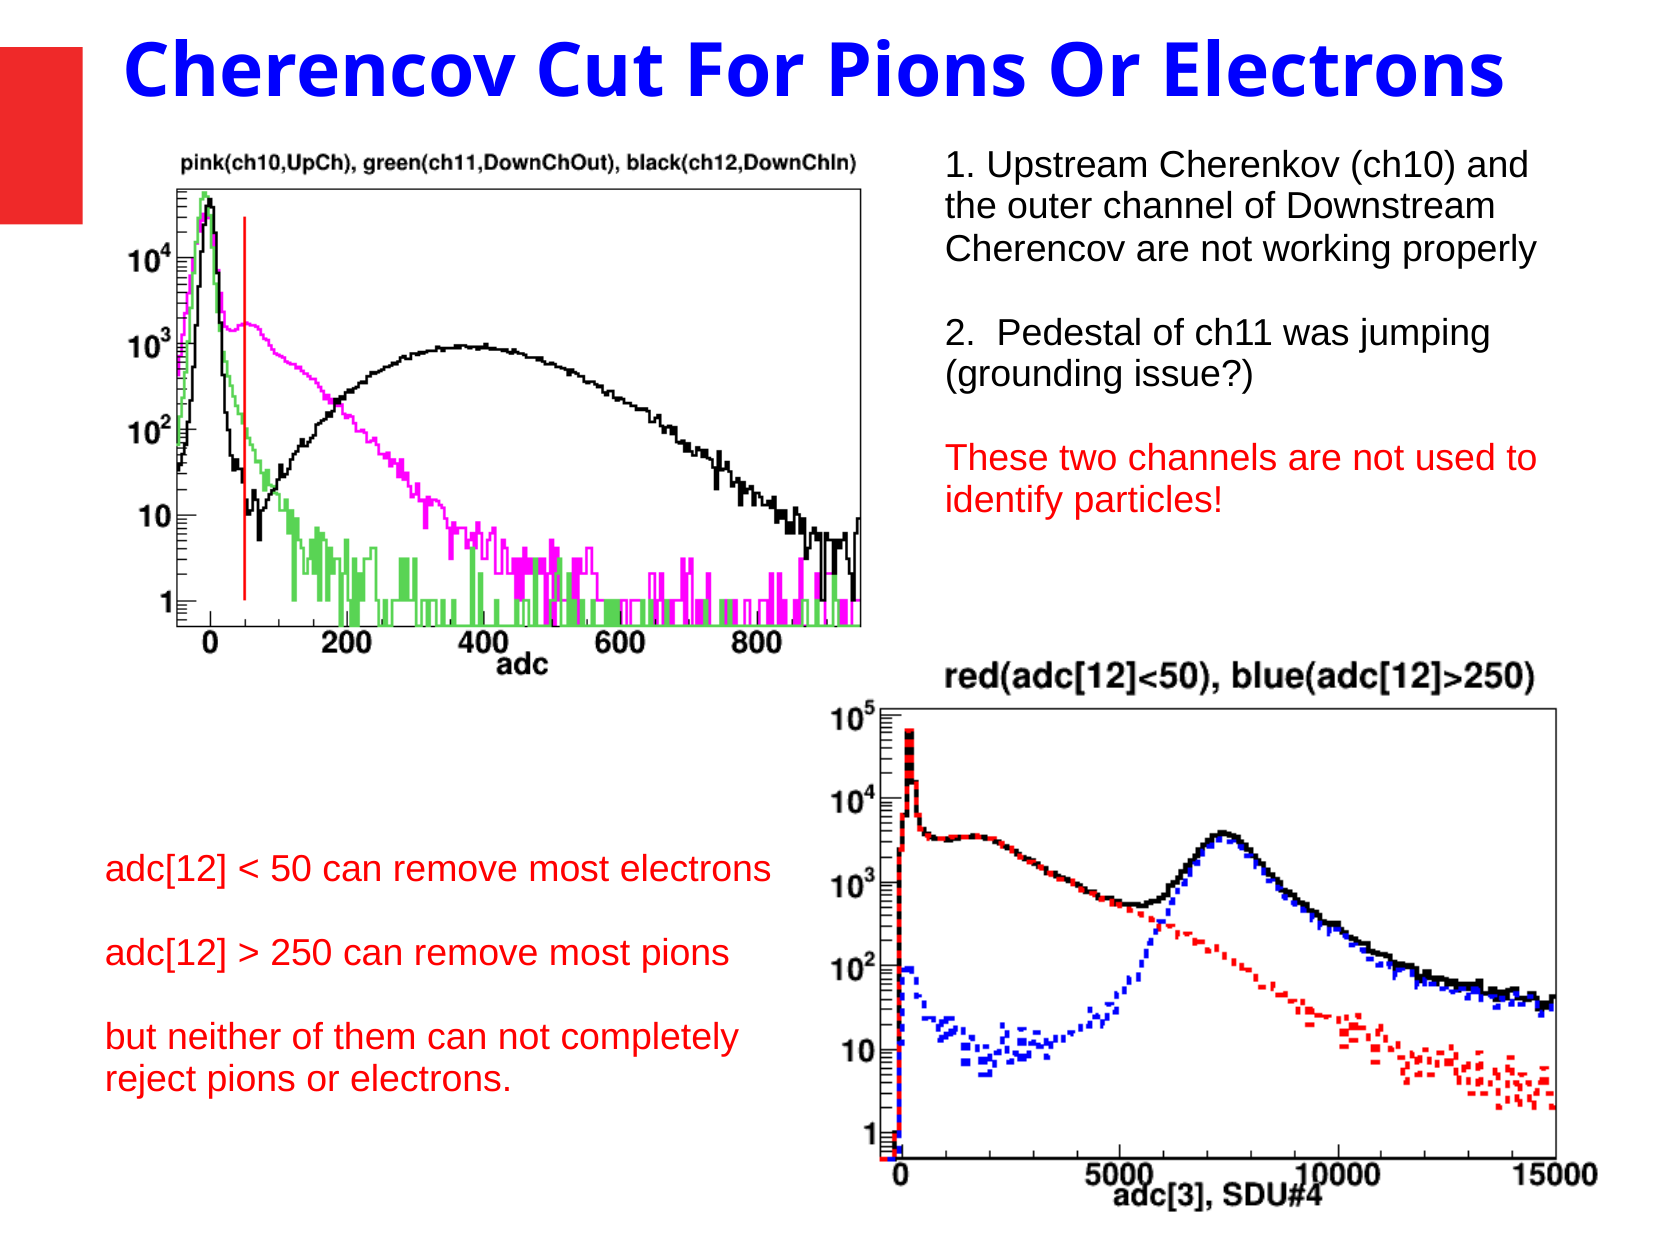

# Cherencov Cut For Pions Or Electrons
1. Upstream Cherenkov (ch10) and the outer channel of Downstream Cherencov are not working properly
2. Pedestal of ch11 was jumping (grounding issue?)
These two channels are not used to identify particles!
adc[12] < 50 can remove most electrons
adc[12] > 250 can remove most pions
but neither of them can not completely reject pions or electrons.
10